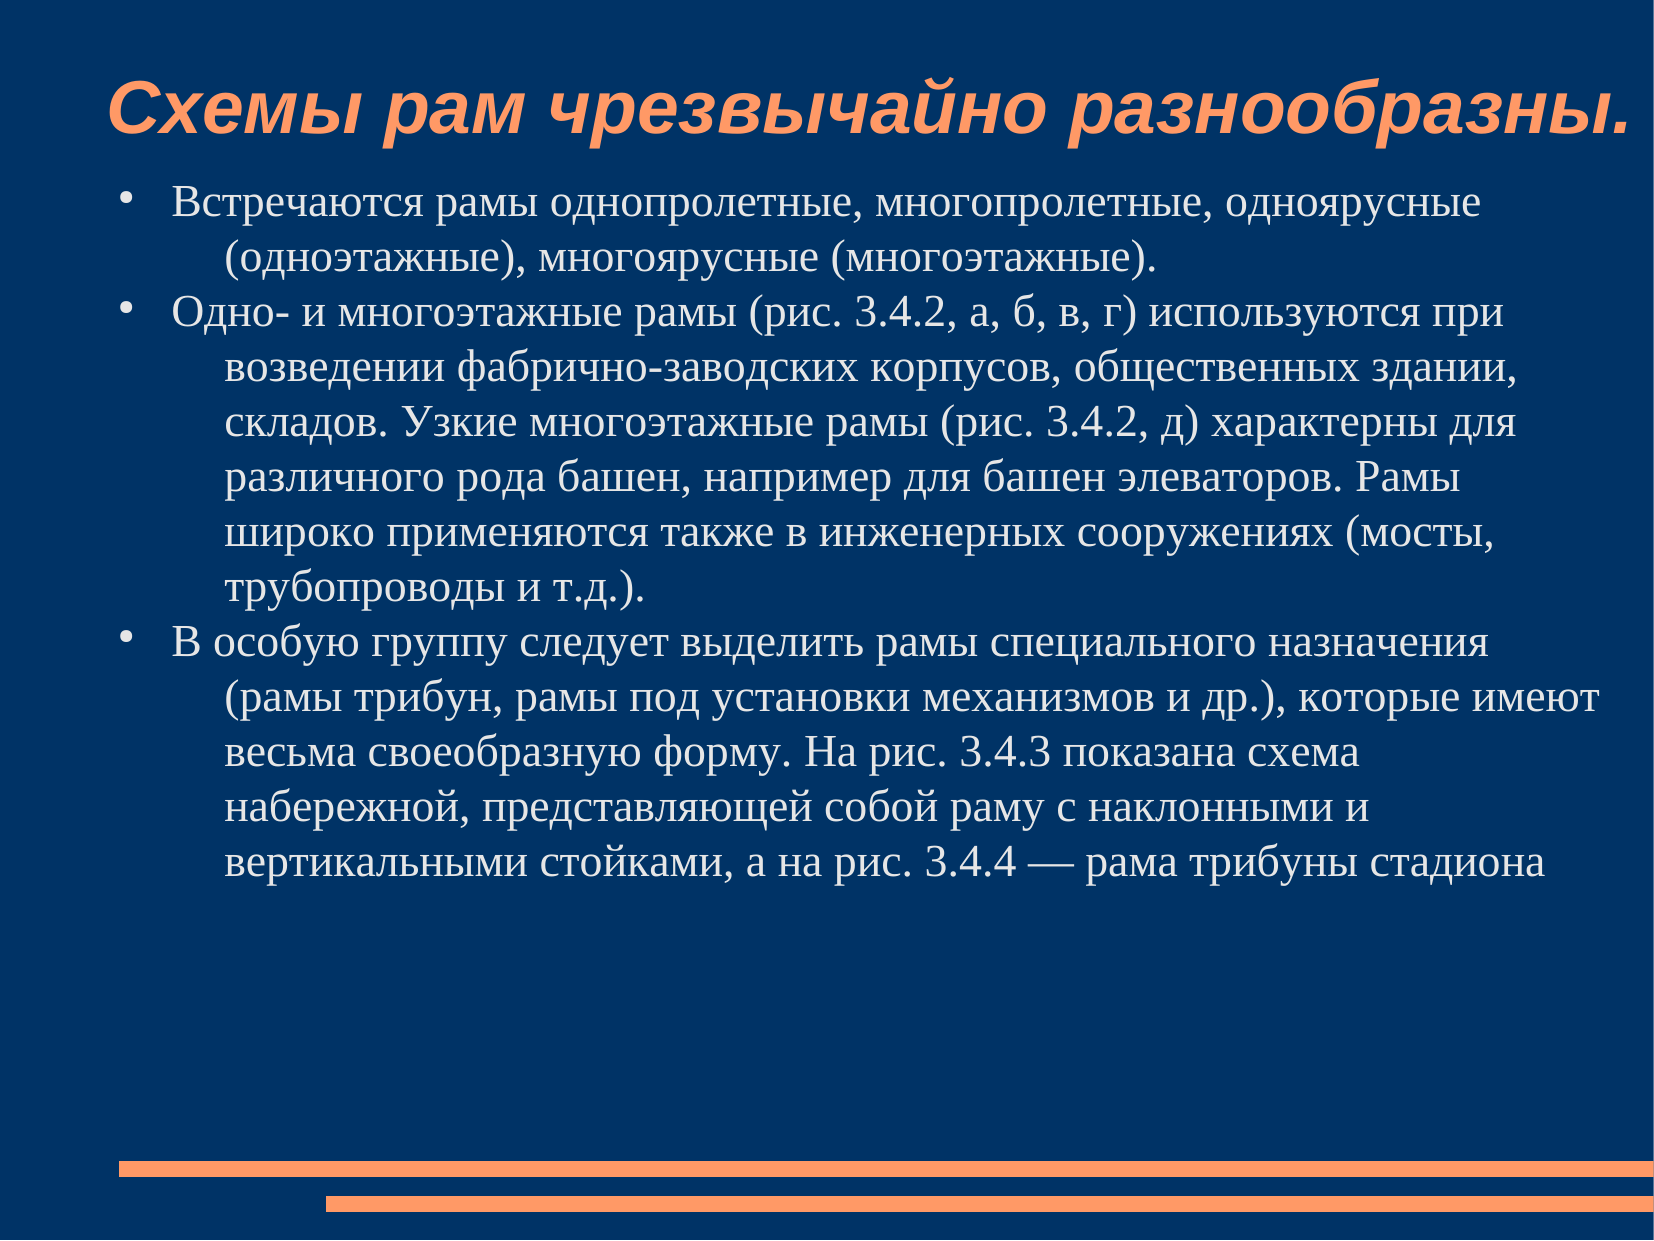

# Схемы рам чрезвычайно разнообразны.
Встречаются рамы однопролетные, многопролетные, одноярусные (одноэтажные), многоярусные (многоэтажные).
Одно- и многоэтажные рамы (рис. 3.4.2, а, б, в, г) используются при возведении фабрично-заводских корпусов, общественных здании, складов. Узкие многоэтажные рамы (рис. 3.4.2, д) характерны для различного рода башен, например для башен элеваторов. Рамы широко применяются также в инженерных сооружениях (мосты, трубопроводы и т.д.).
В особую группу следует выделить рамы специального назначения (рамы трибун, рамы под установки механизмов и др.), которые имеют весьма своеобразную форму. На рис. 3.4.3 показана схема набережной, представляющей собой раму с наклонными и вертикальными стойками, а на рис. 3.4.4 — рама трибуны стадиона